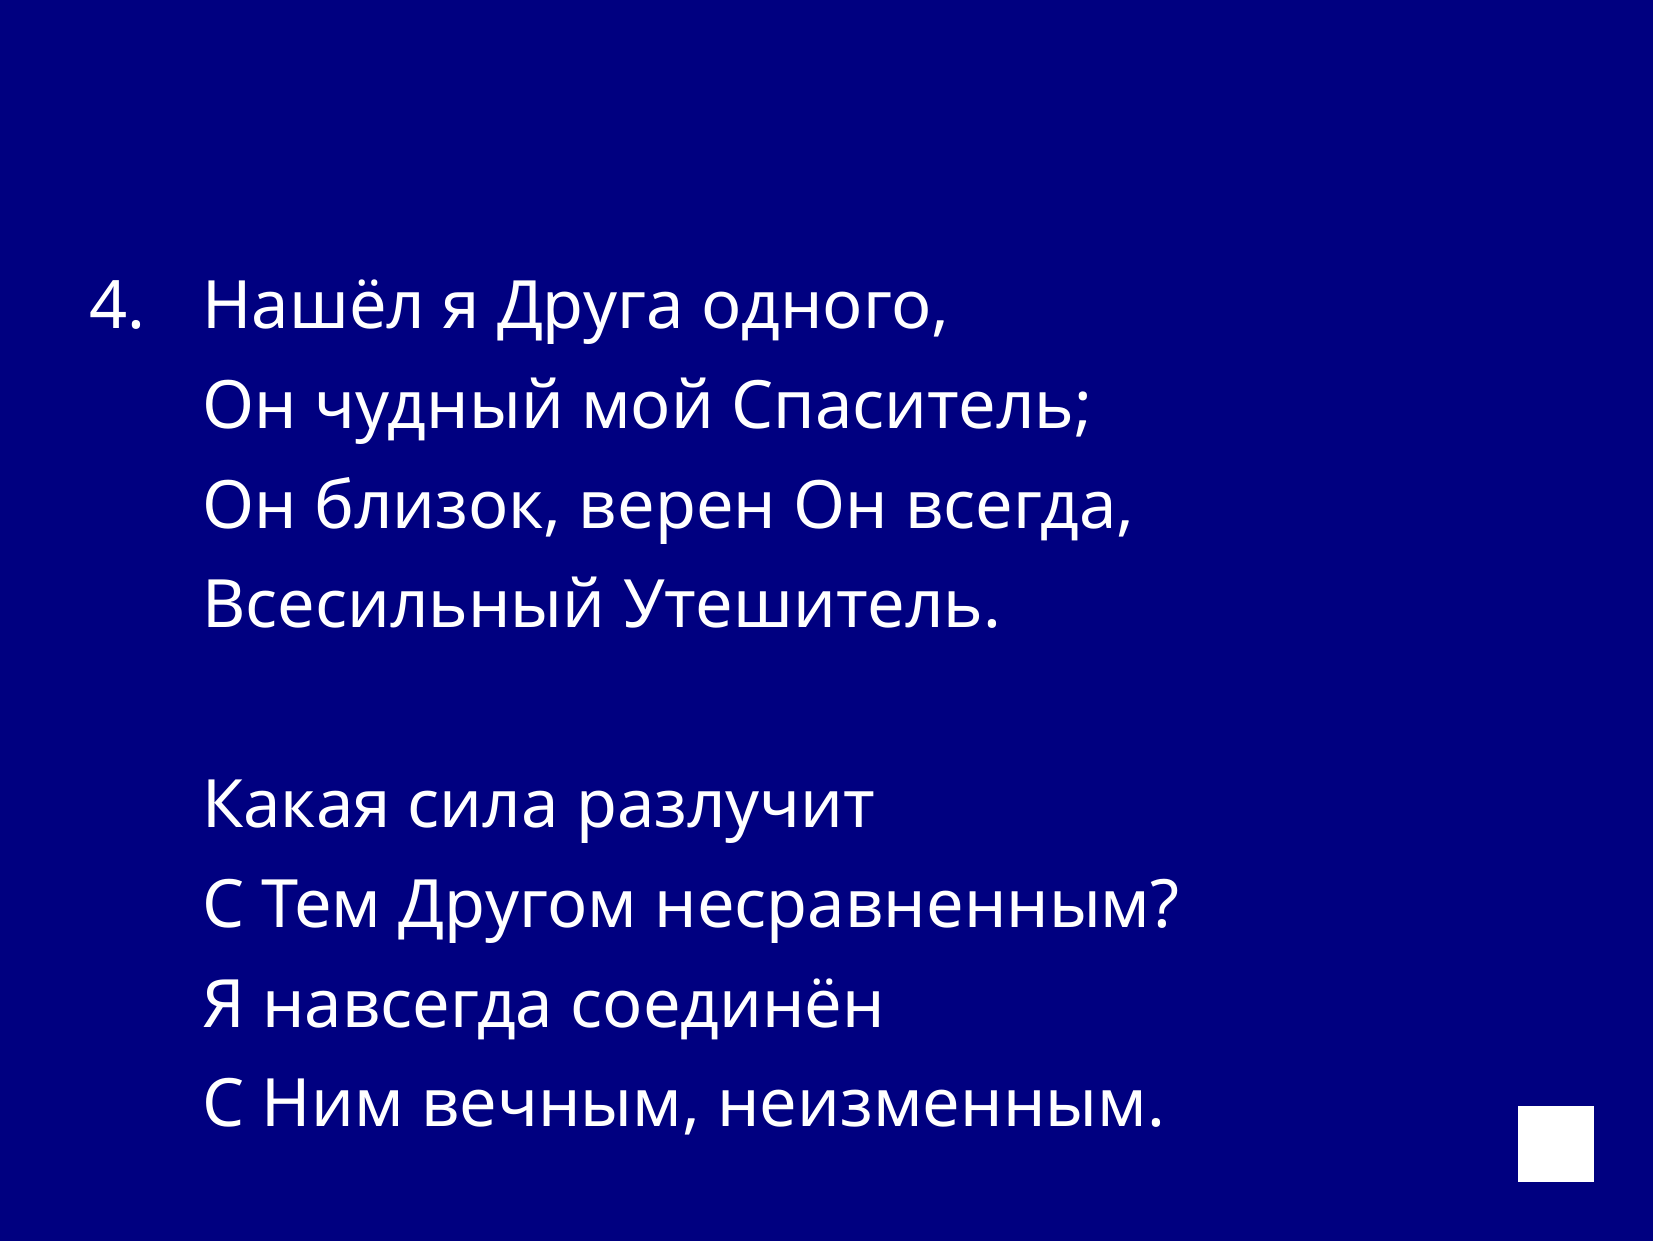

4.	Нашёл я Друга одного,
	Он чудный мой Спаситель;
	Он близок, верен Он всегда,
	Всесильный Утешитель.
	Какая сила разлучит
	С Тем Другом несравненным?
	Я навсегда соединён
	С Ним вечным, неизменным.